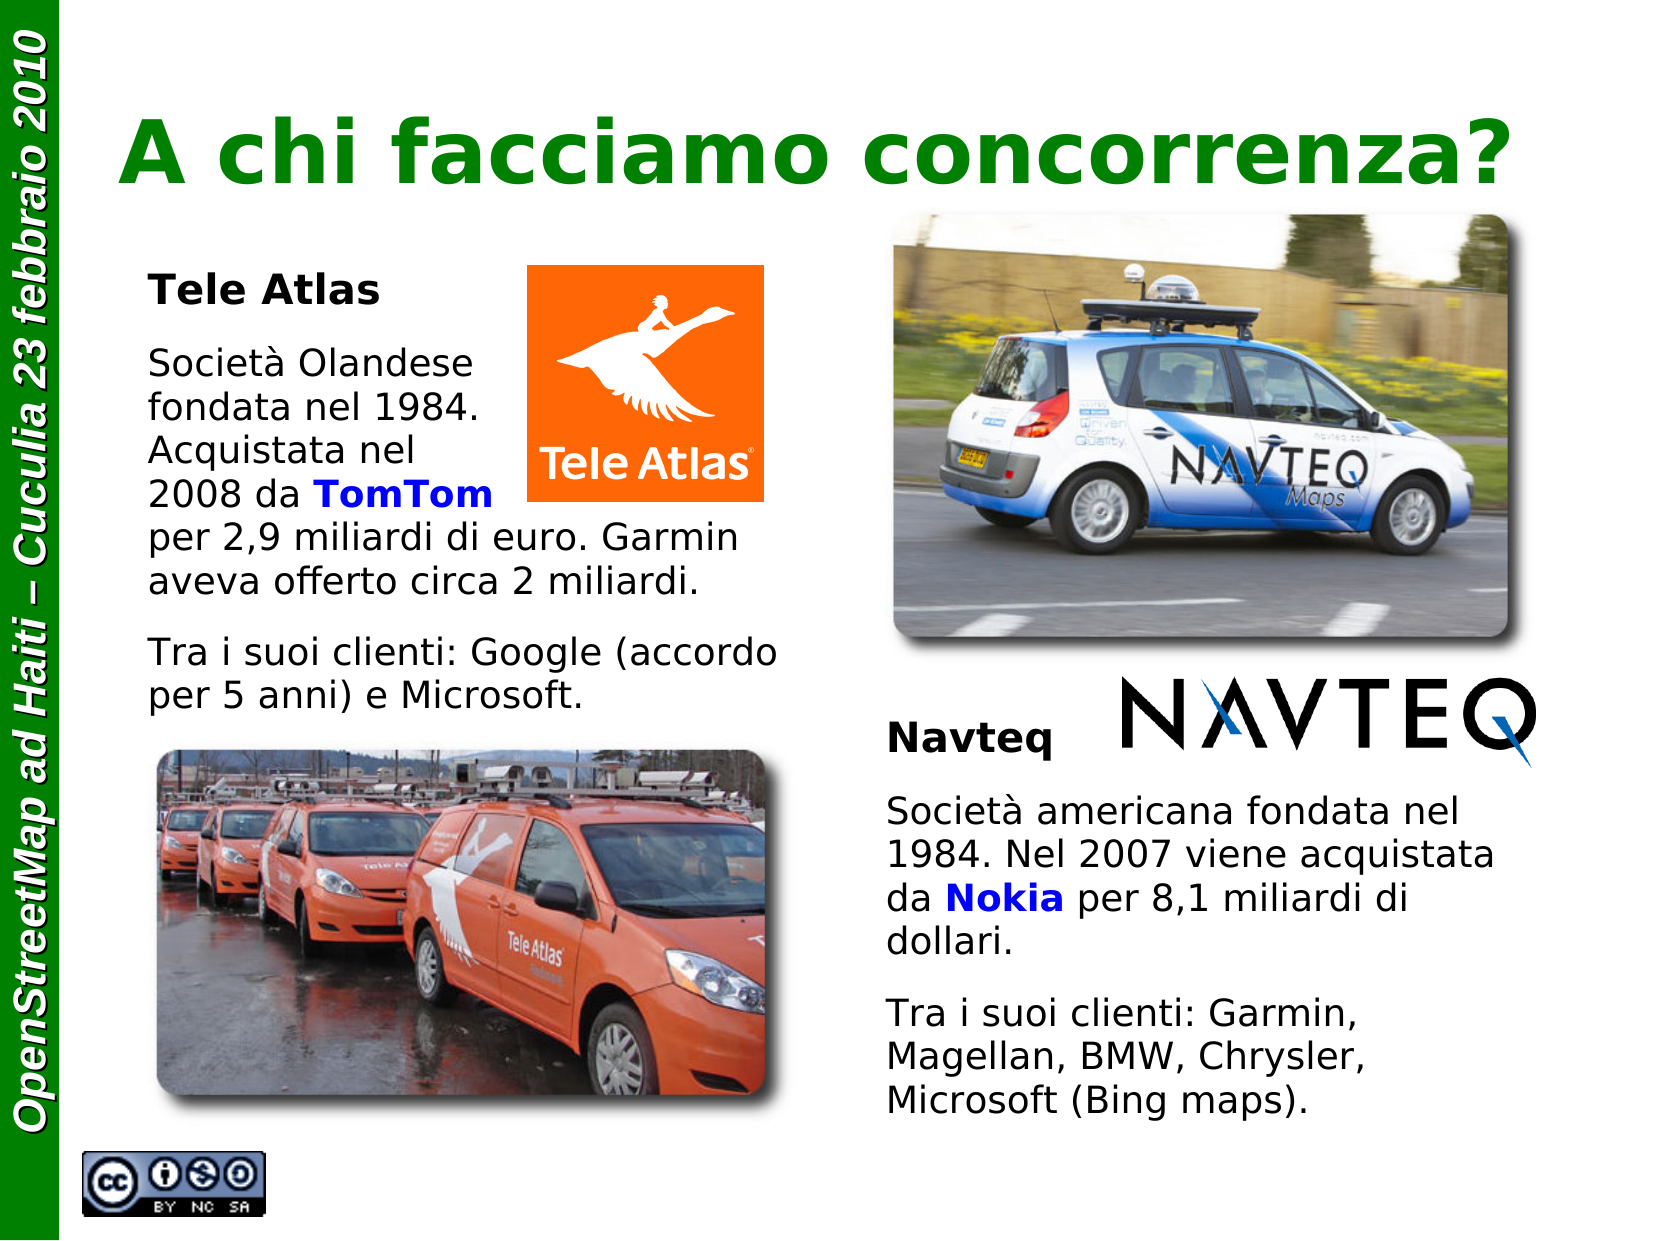

# A chi facciamo concorrenza?
Tele Atlas
Società Olandese
fondata nel 1984.
Acquistata nel
2008 da TomTom
per 2,9 miliardi di euro. Garmin aveva offerto circa 2 miliardi.
Tra i suoi clienti: Google (accordo per 5 anni) e Microsoft.
Navteq
Società americana fondata nel 1984. Nel 2007 viene acquistata da Nokia per 8,1 miliardi di dollari.
Tra i suoi clienti: Garmin, Magellan, BMW, Chrysler, Microsoft (Bing maps).